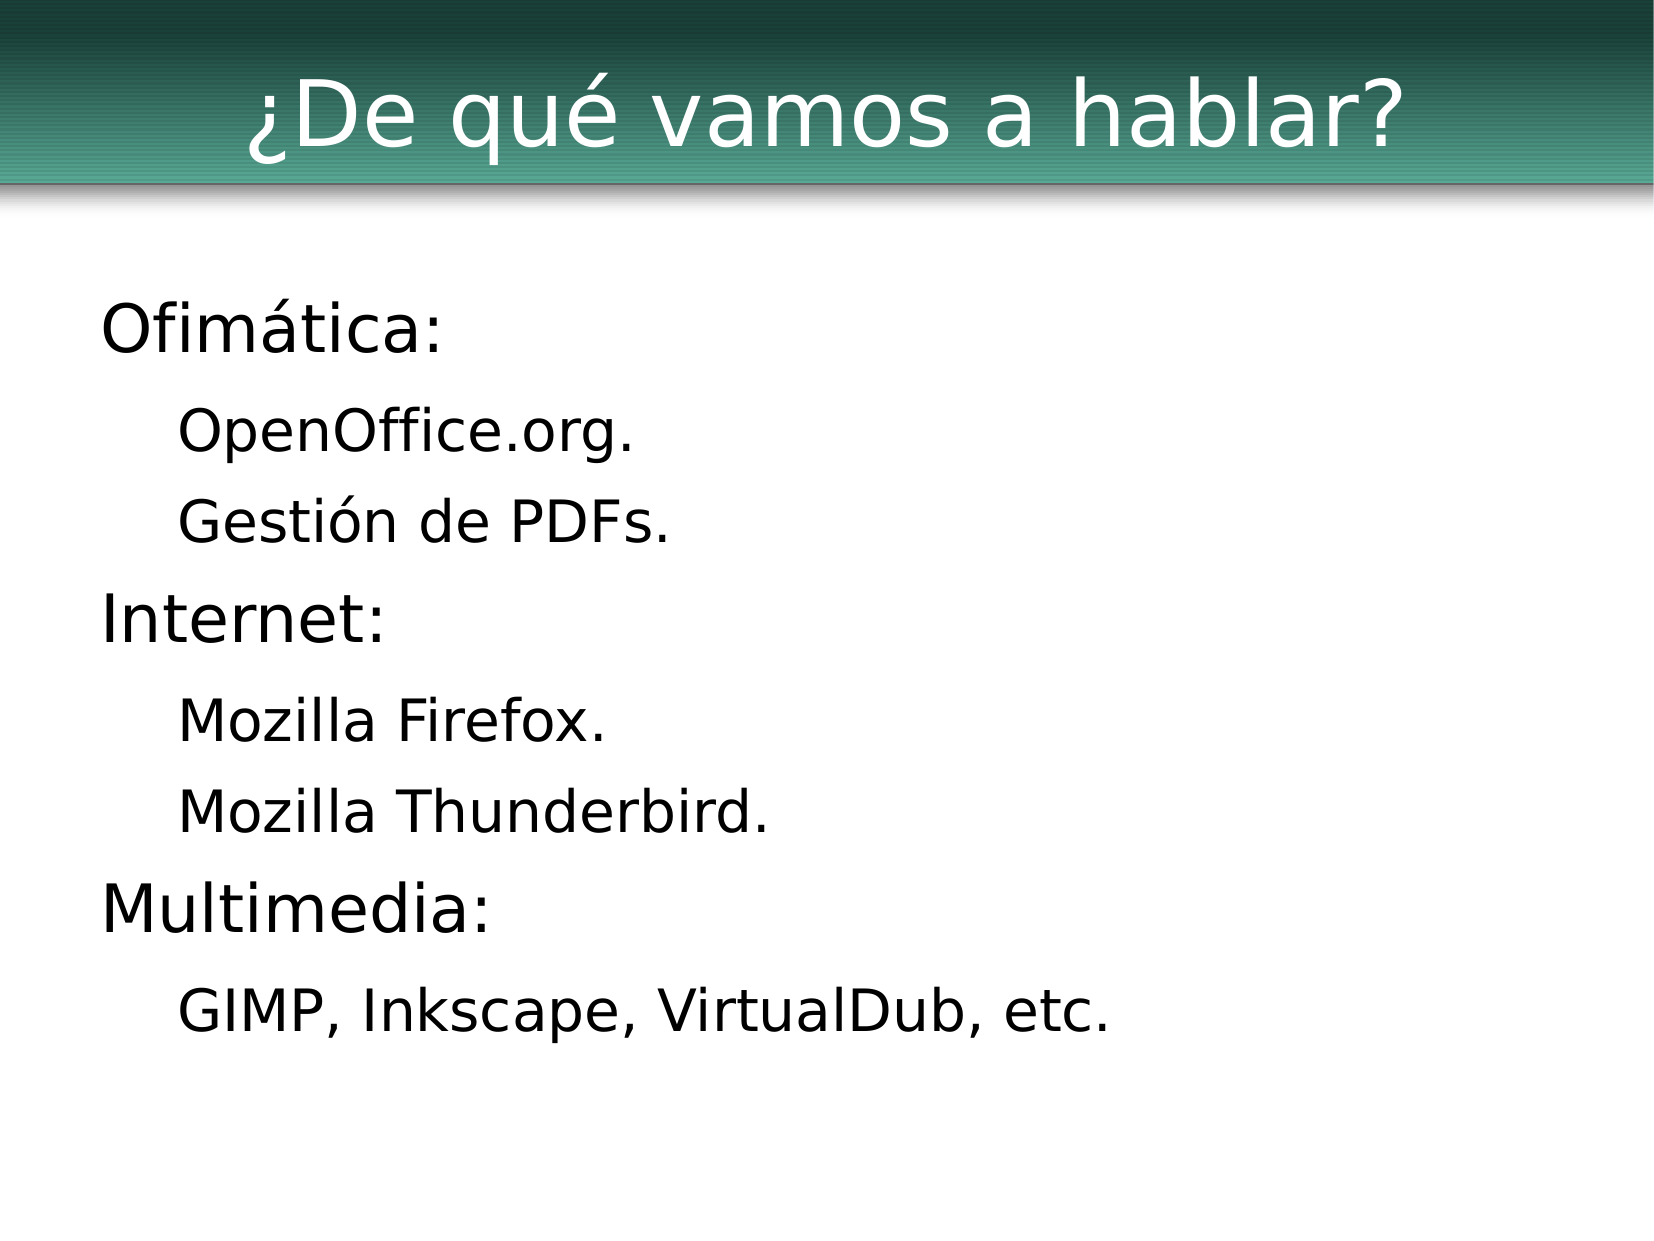

# ¿De qué vamos a hablar?
Ofimática:
OpenOffice.org.
Gestión de PDFs.
Internet:
Mozilla Firefox.
Mozilla Thunderbird.
Multimedia:
GIMP, Inkscape, VirtualDub, etc.